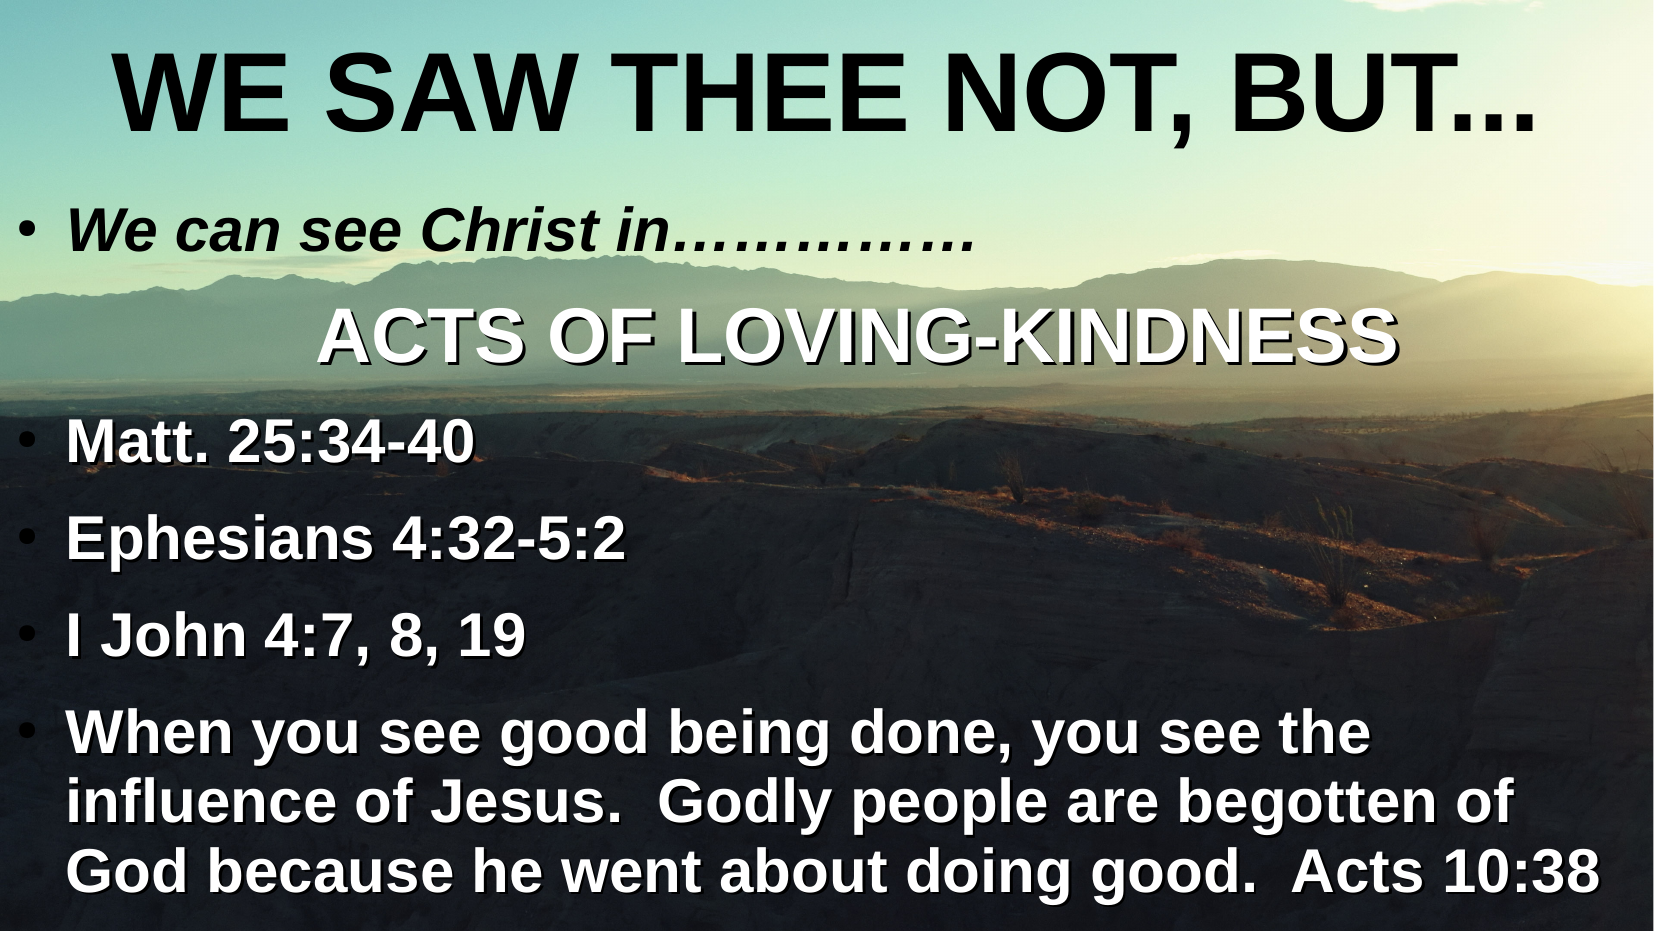

# WE SAW THEE NOT, BUT...
We can see Christ in……………
ACTS OF LOVING-KINDNESS
Matt. 25:34-40
Ephesians 4:32-5:2
I John 4:7, 8, 19
When you see good being done, you see the influence of Jesus. Godly people are begotten of God because he went about doing good. Acts 10:38